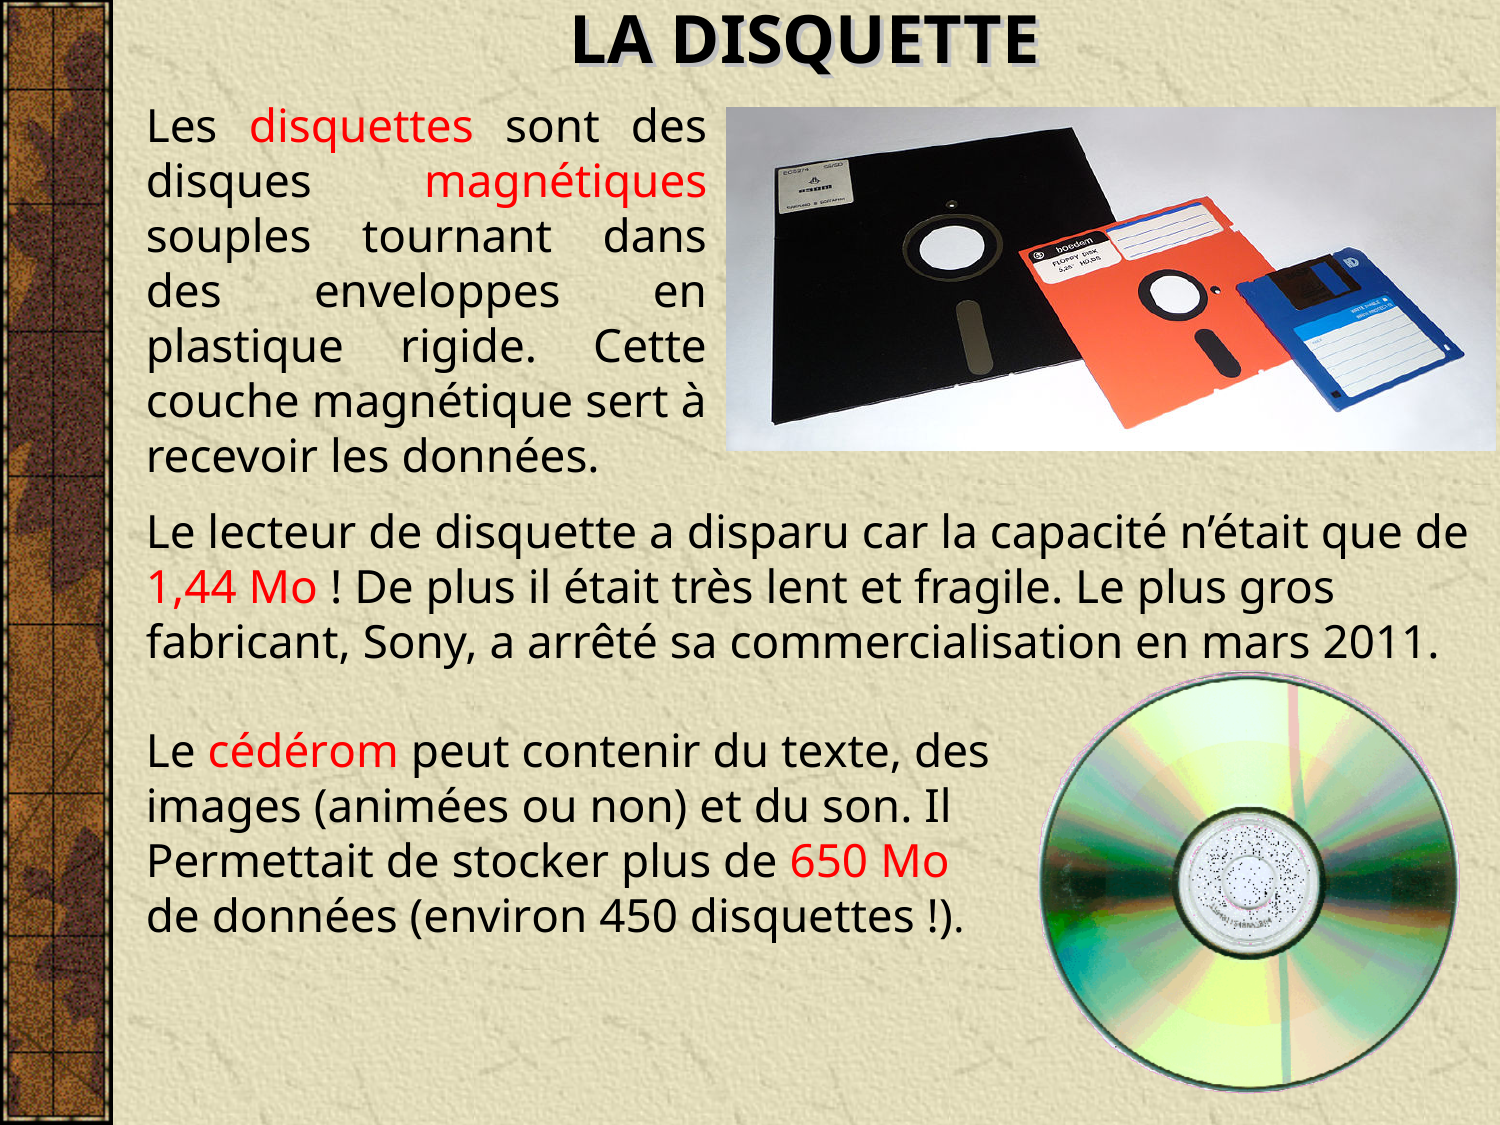

LA DISQUETTE
Les disquettes sont des disques magnétiques souples tournant dans des enveloppes en plastique rigide. Cette couche magnétique sert à recevoir les données.
Le lecteur de disquette a disparu car la capacité n’était que de 1,44 Mo ! De plus il était très lent et fragile. Le plus gros fabricant, Sony, a arrêté sa commercialisation en mars 2011.
Le cédérom peut contenir du texte, des
images (animées ou non) et du son. Il
Permettait de stocker plus de 650 Mo
de données (environ 450 disquettes !).